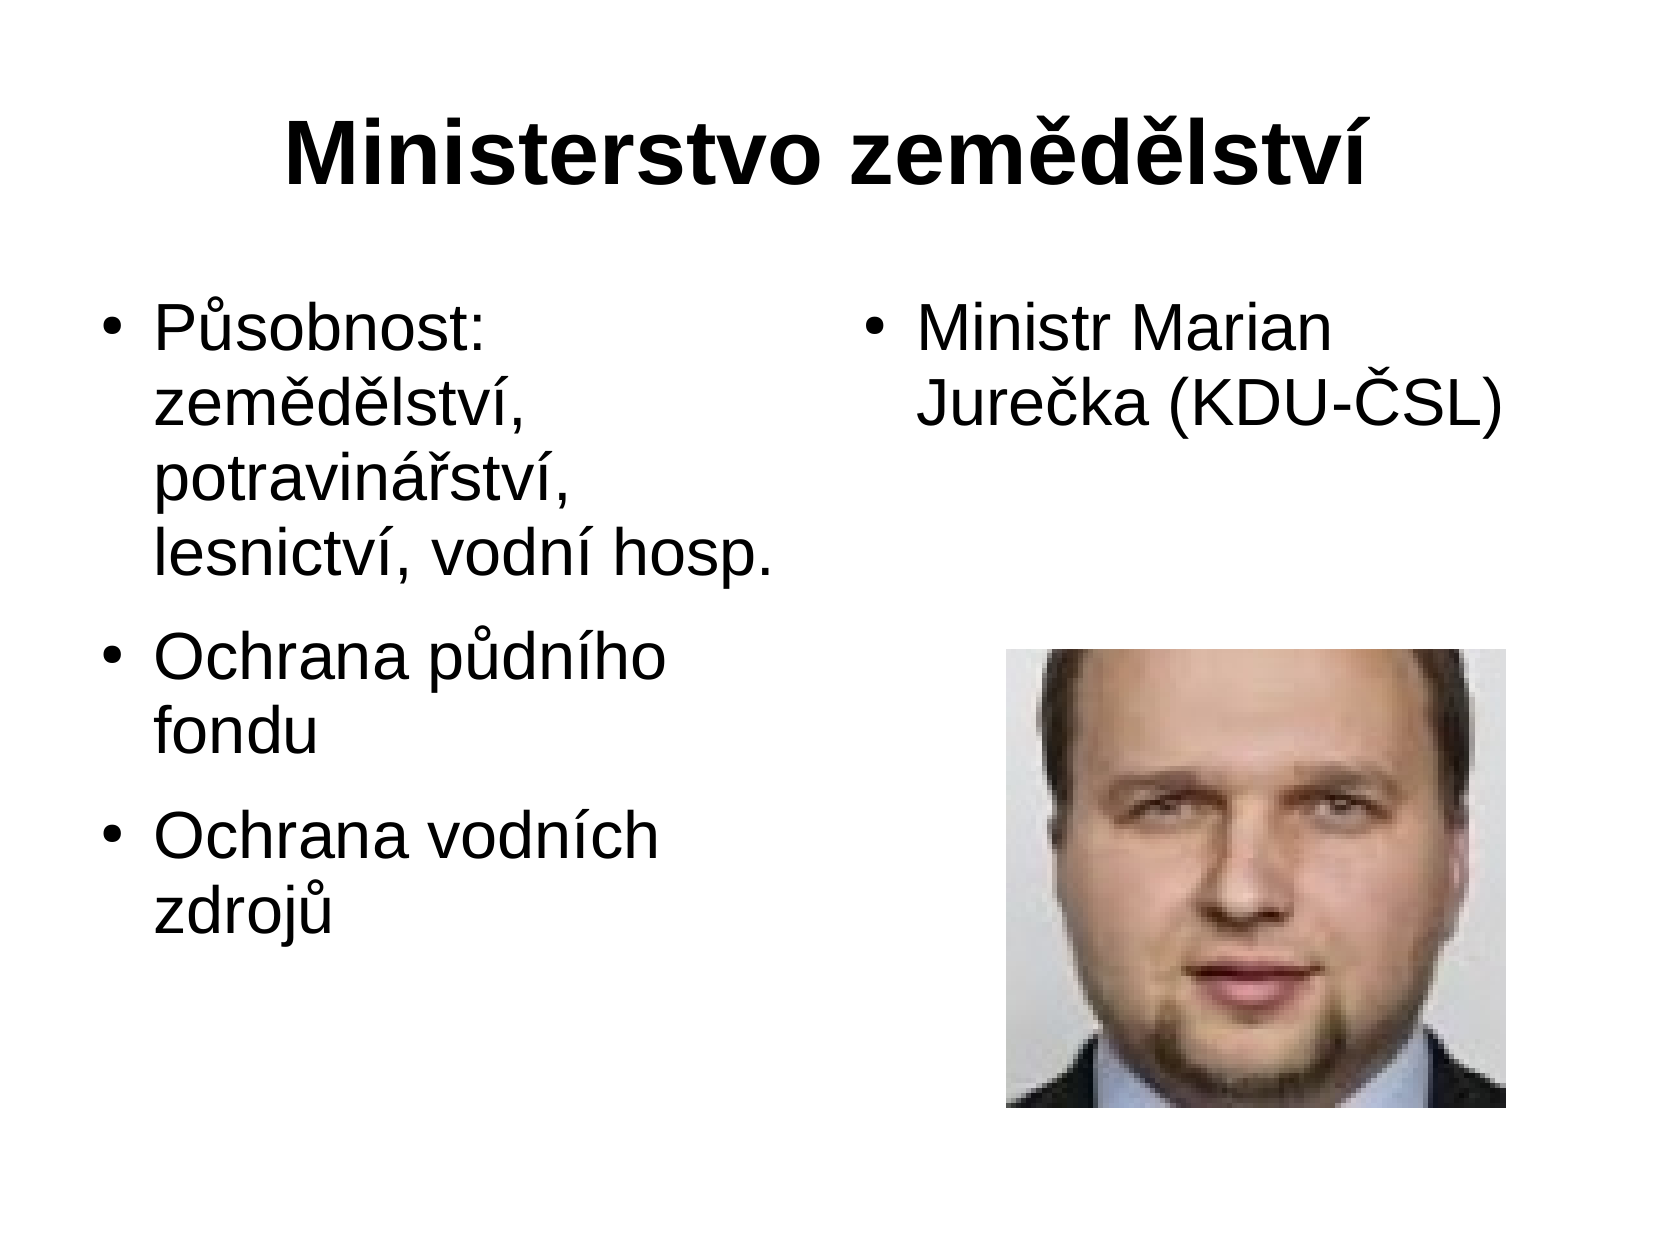

# Ministerstvo zemědělství
Působnost: zemědělství, potravinářství, lesnictví, vodní hosp.
Ochrana půdního fondu
Ochrana vodních zdrojů
Ministr Marian Jurečka (KDU-ČSL)